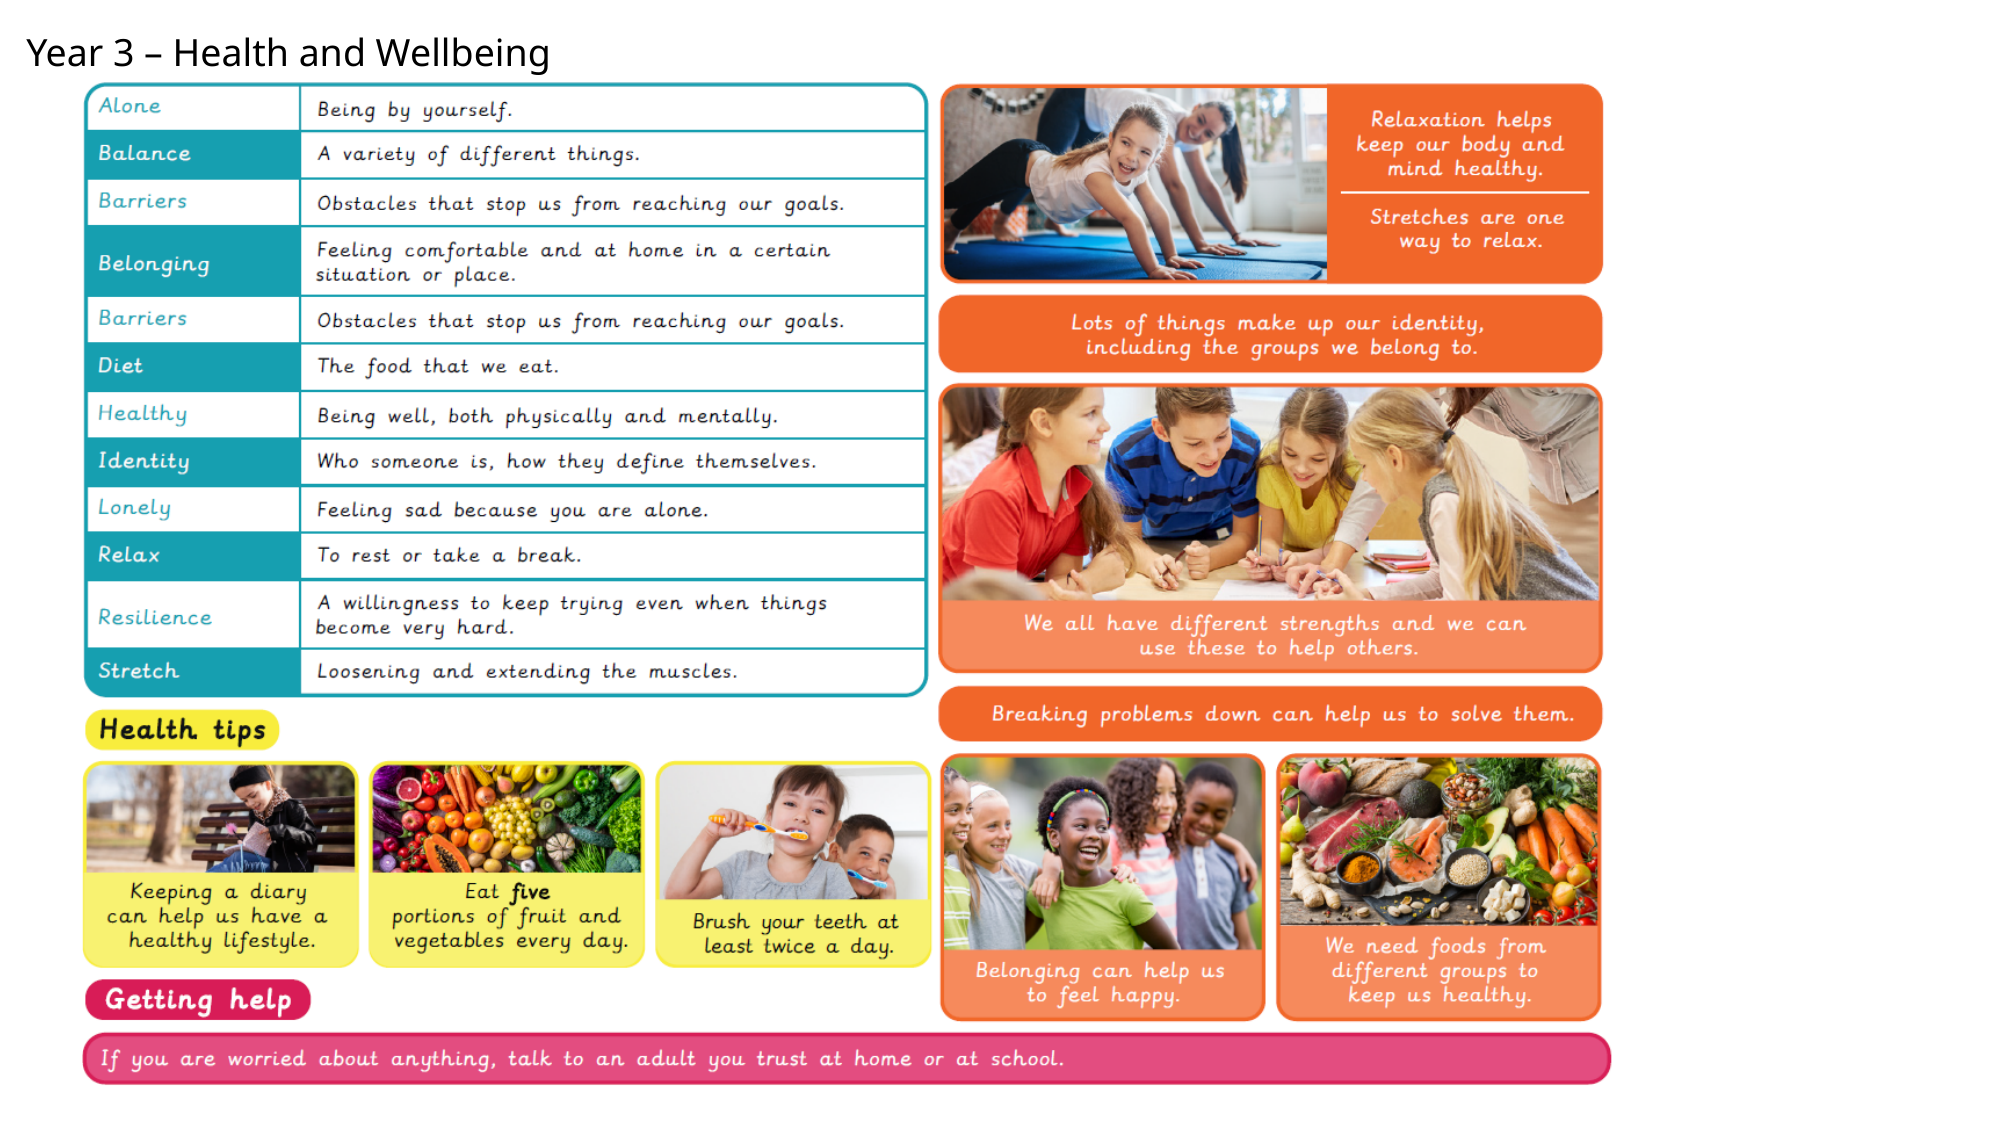

# Year 3 – Health and Wellbeing